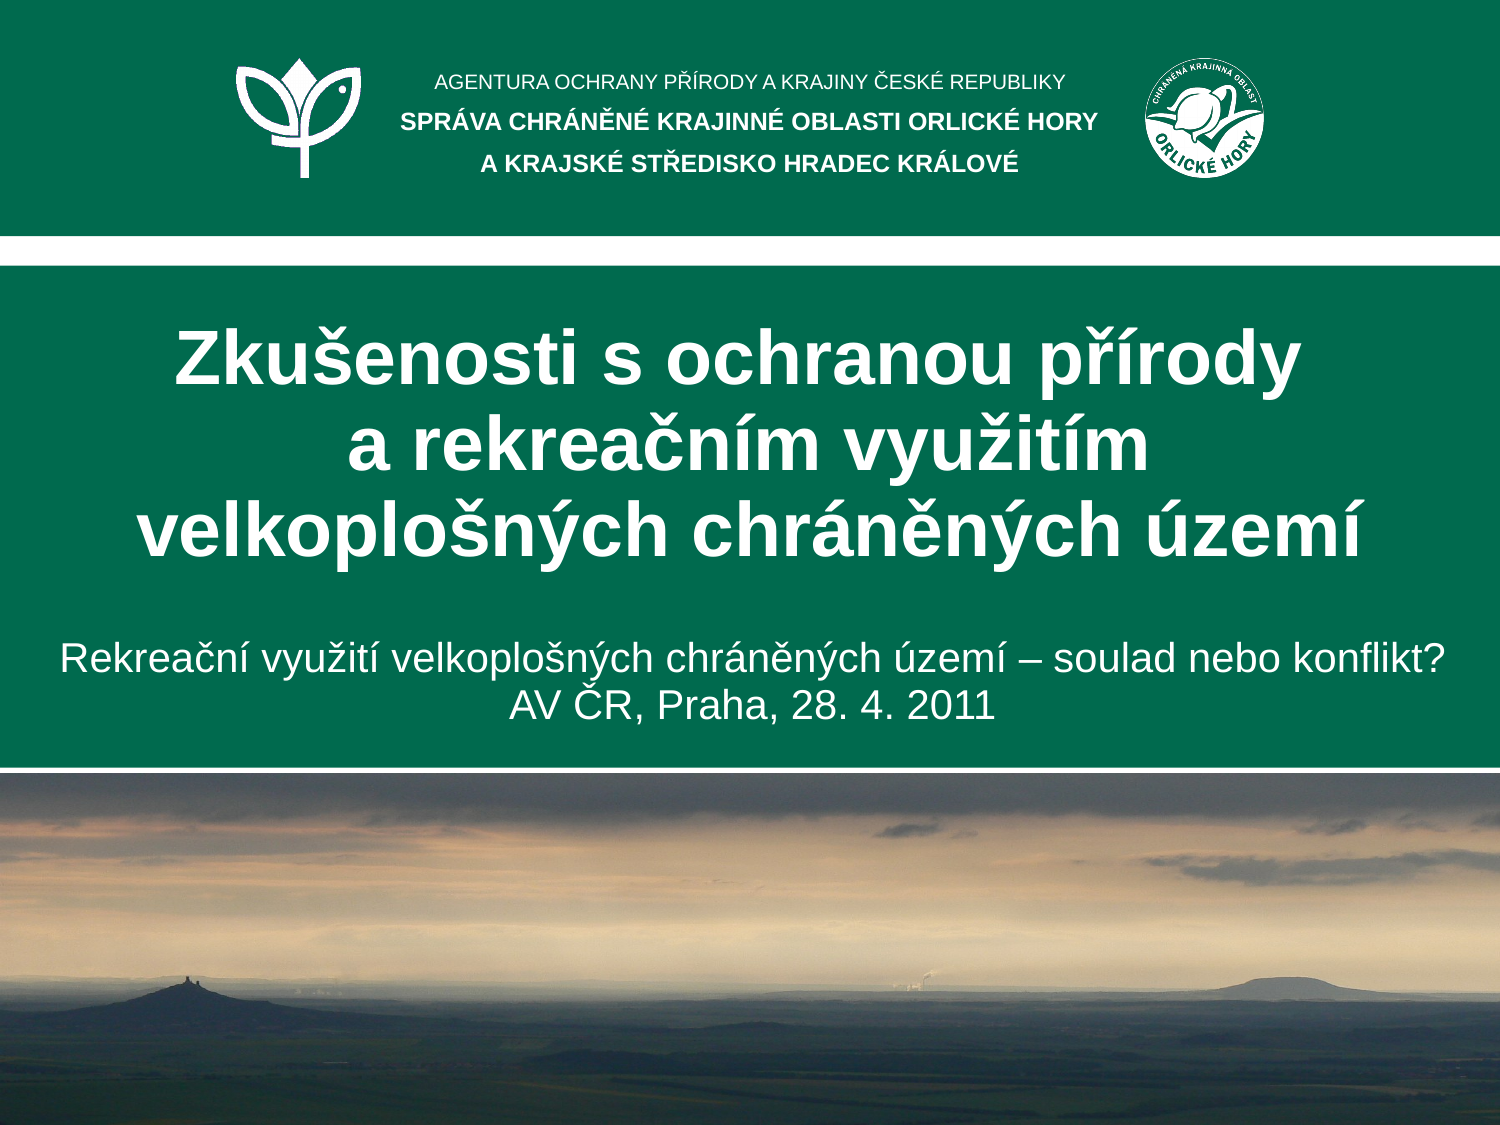

Zkušenosti s ochranou přírody
a rekreačním využitím velkoplošných chráněných území
# Rekreační využití velkoplošných chráněných území – soulad nebo konflikt? AV ČR, Praha, 28. 4. 2011